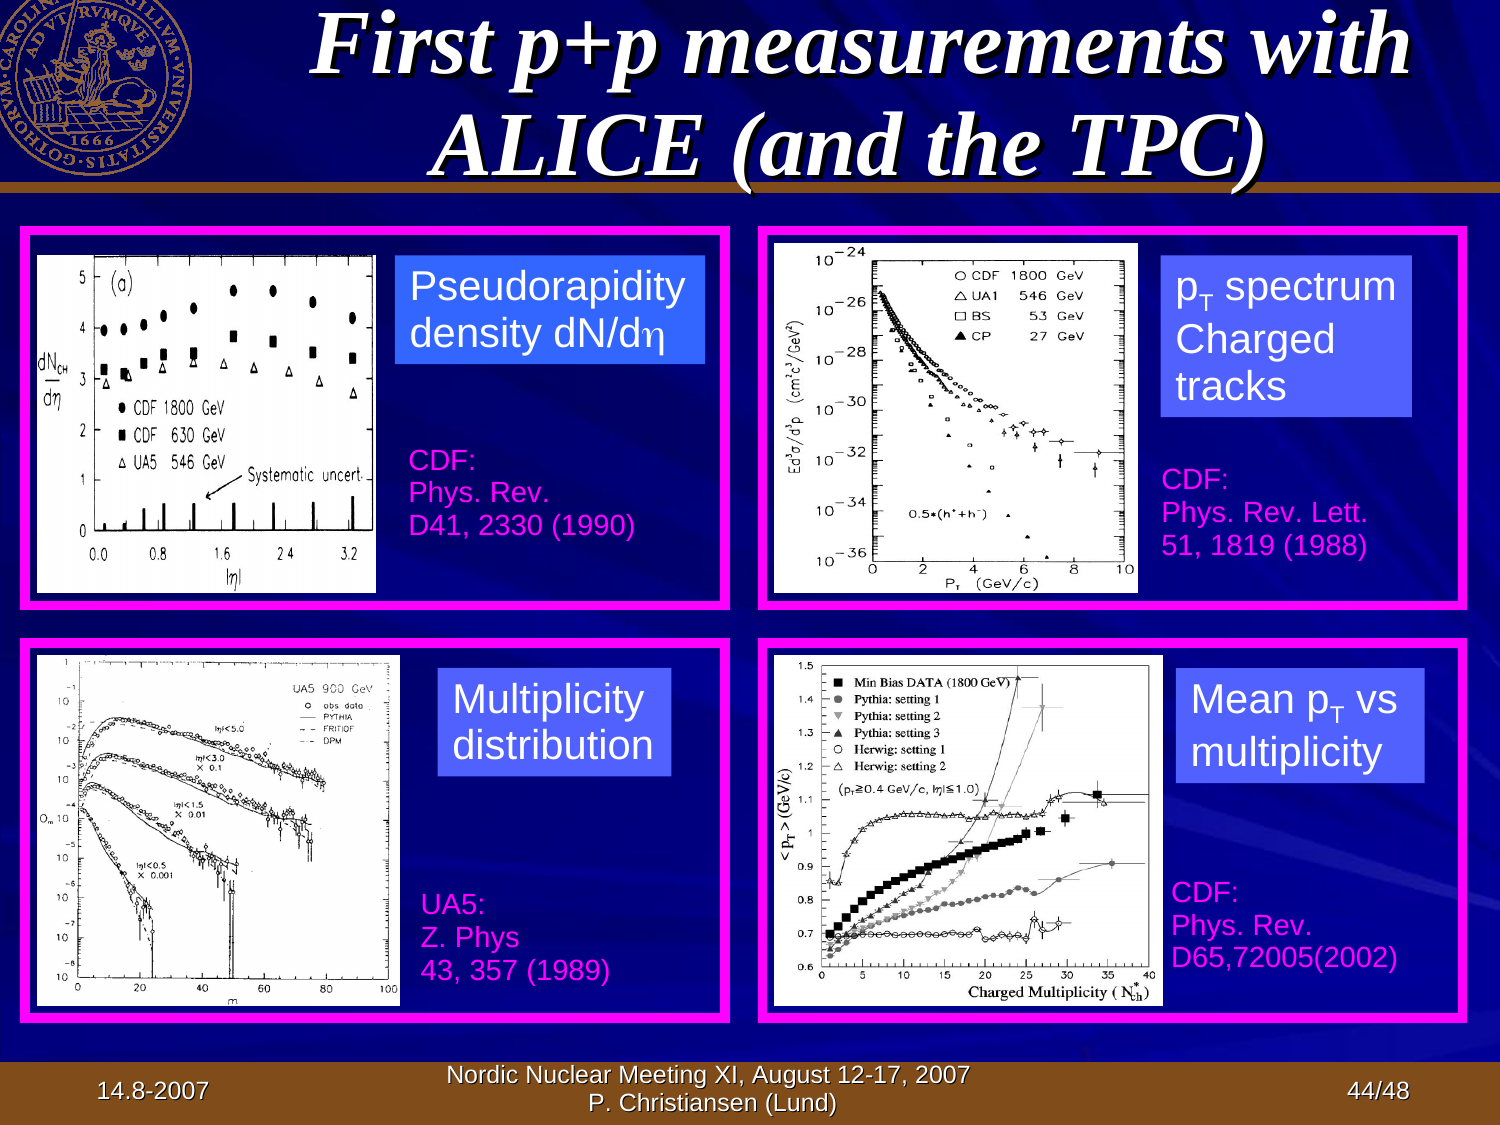

# First p+p measurements with ALICE (and the TPC)
Pseudorapidity
density dN/d
pT spectrum
Charged
tracks
CDF:
Phys. Rev.
D41, 2330 (1990)
CDF:
Phys. Rev. Lett.
51, 1819 (1988)
Multiplicity
distribution
Mean pT vs
multiplicity
CDF:
Phys. Rev.
D65,72005(2002)
UA5:
Z. Phys
43, 357 (1989)
44